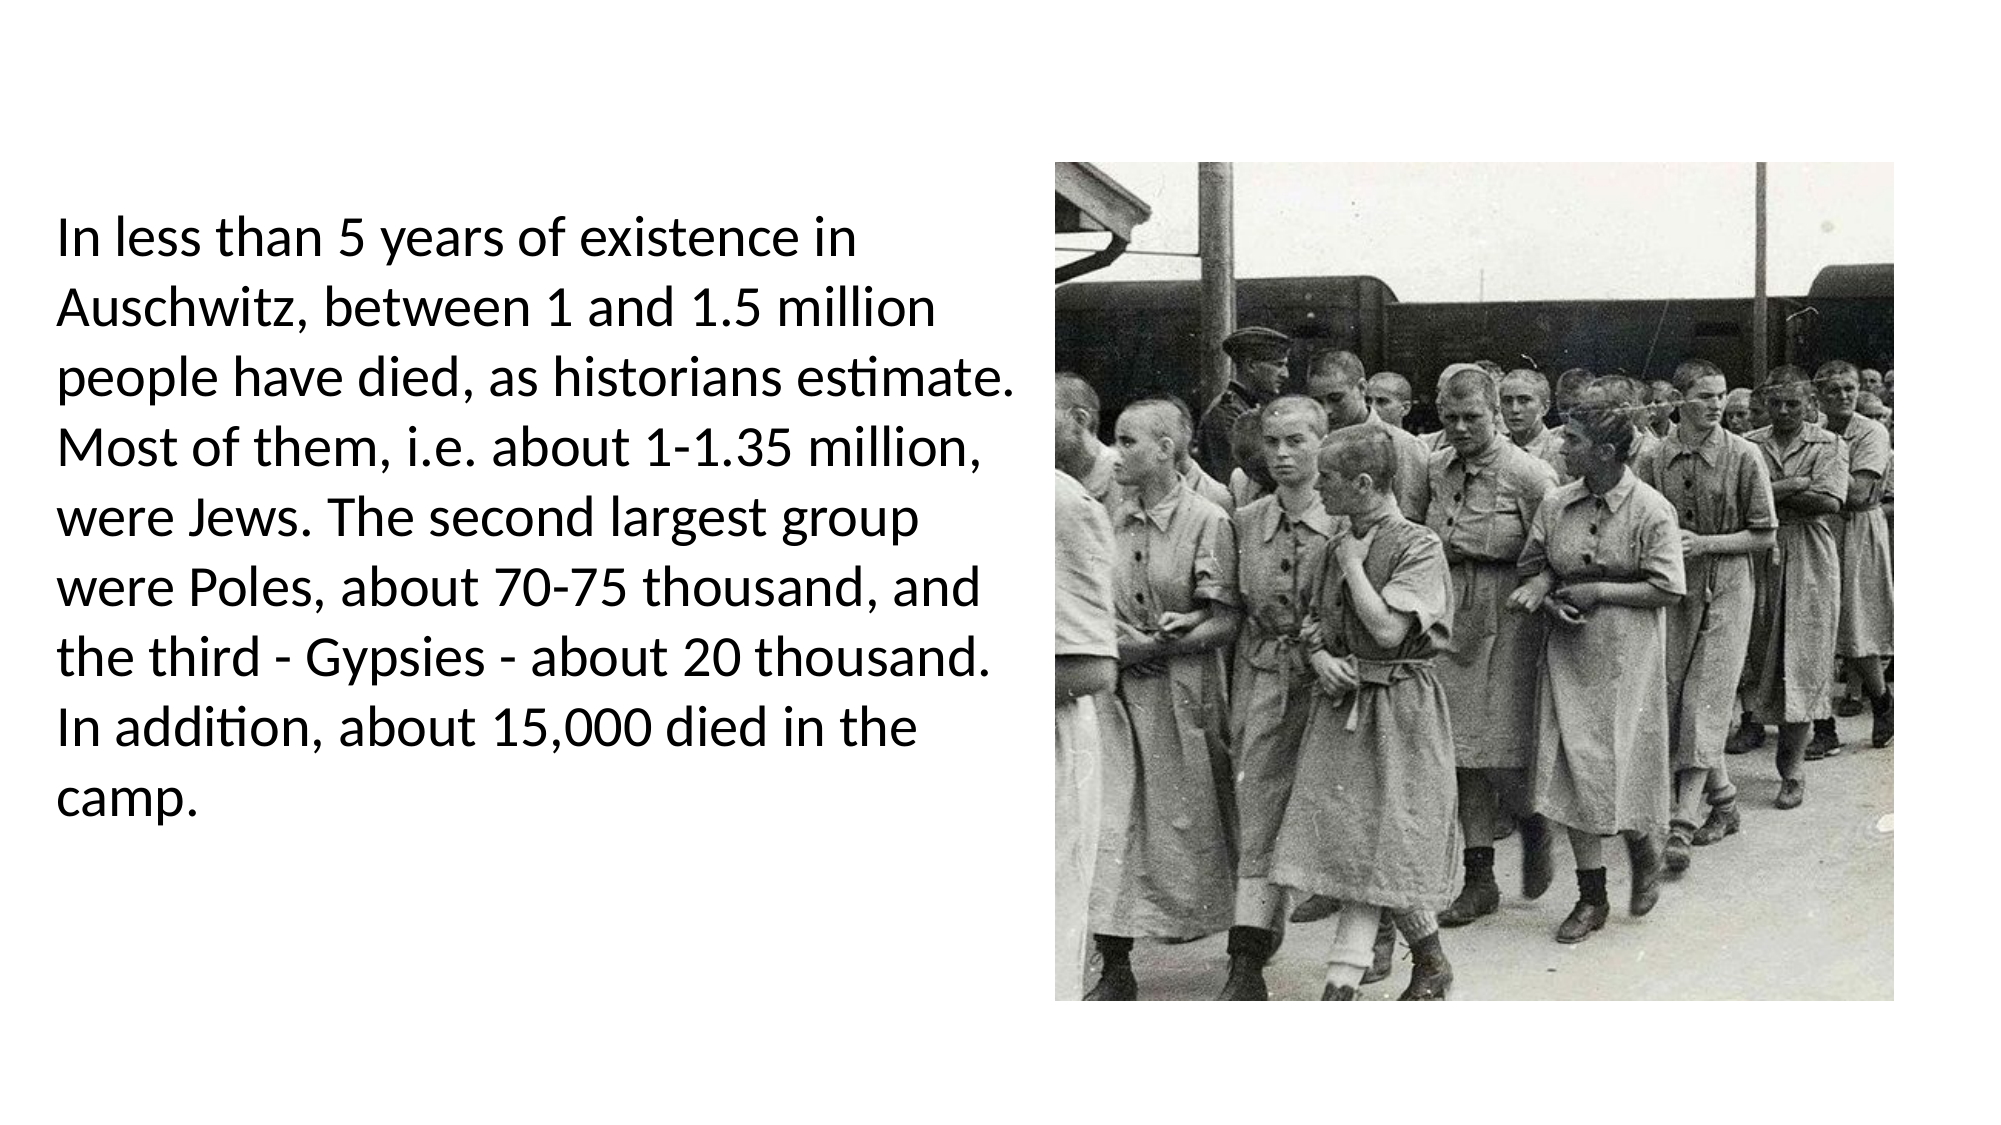

In less than 5 years of existence in Auschwitz, between 1 and 1.5 million people have died, as historians estimate. Most of them, i.e. about 1-1.35 million, were Jews. The second largest group were Poles, about 70-75 thousand, and the third - Gypsies - about 20 thousand. In addition, about 15,000 died in the camp.